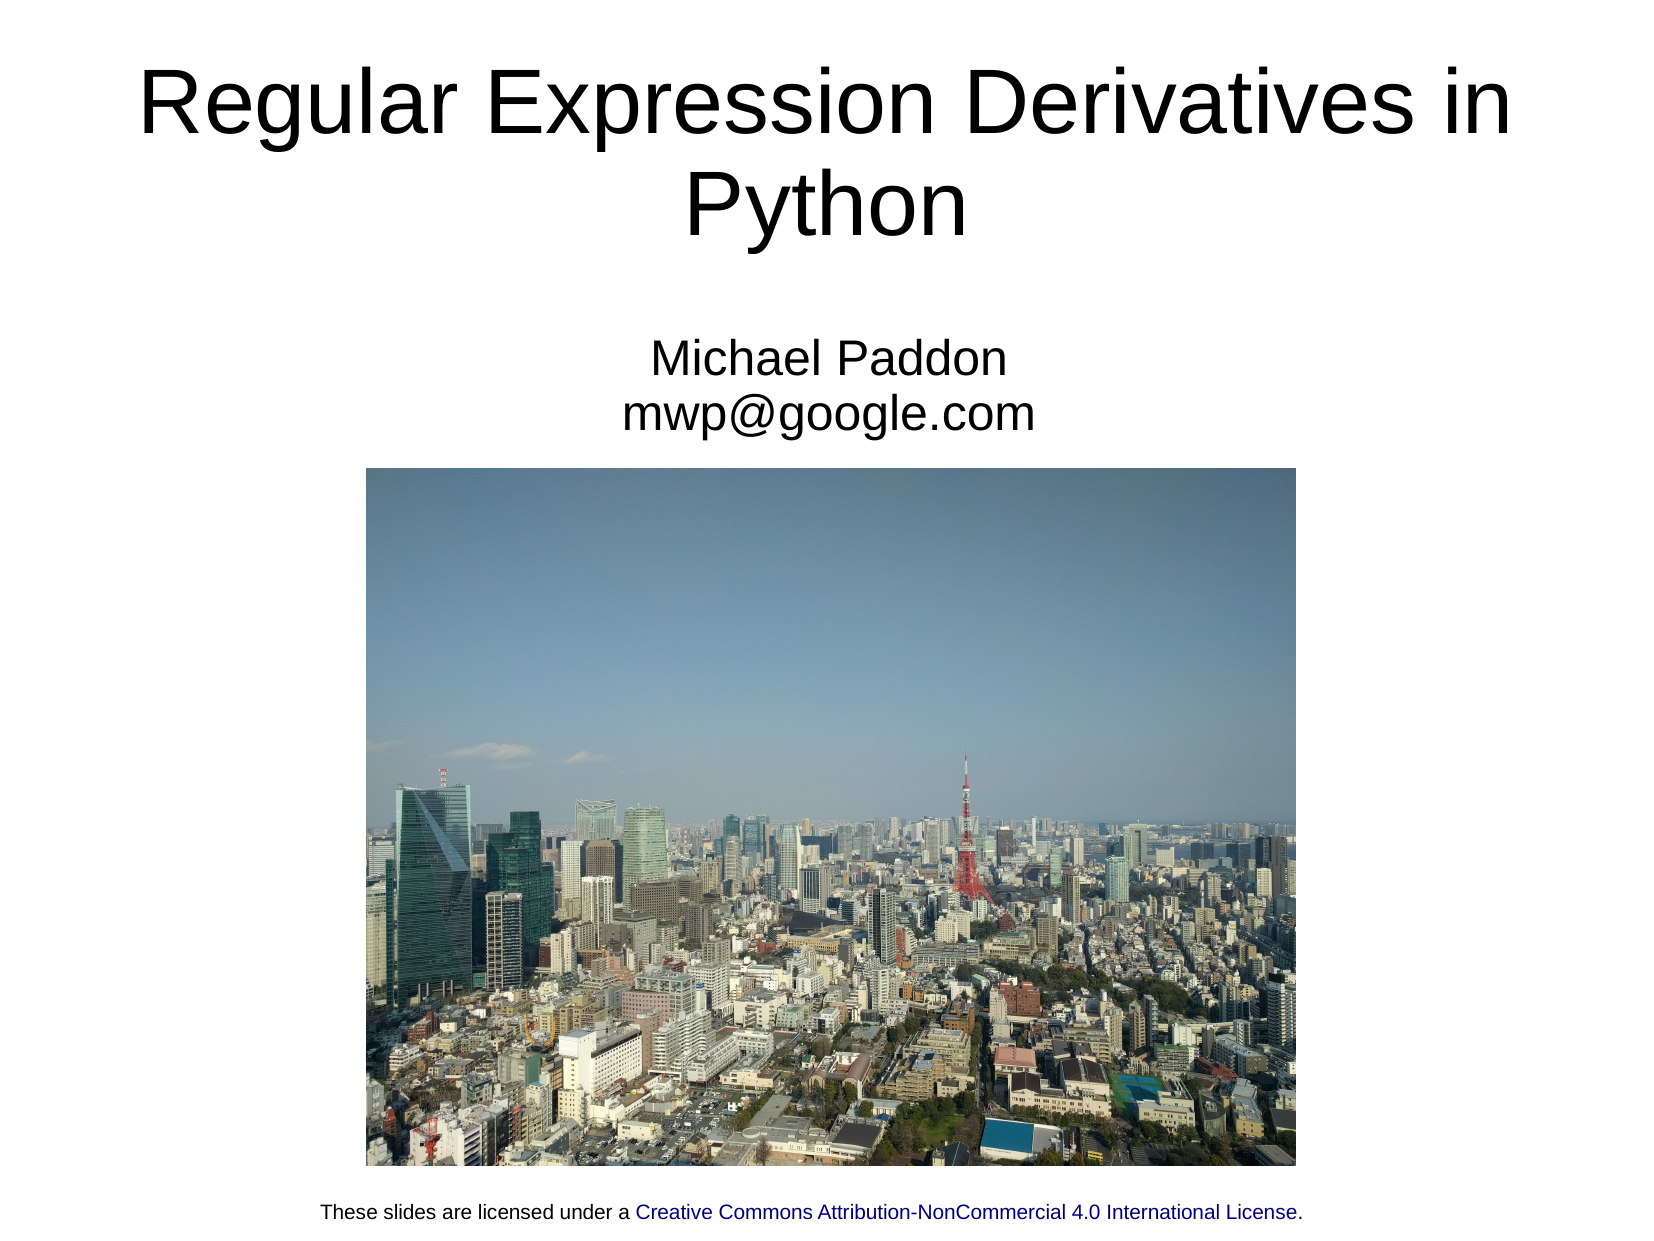

# Regular Expression Derivatives in Python
Michael Paddon
mwp@google.com
These slides are licensed under a Creative Commons Attribution-NonCommercial 4.0 International License.